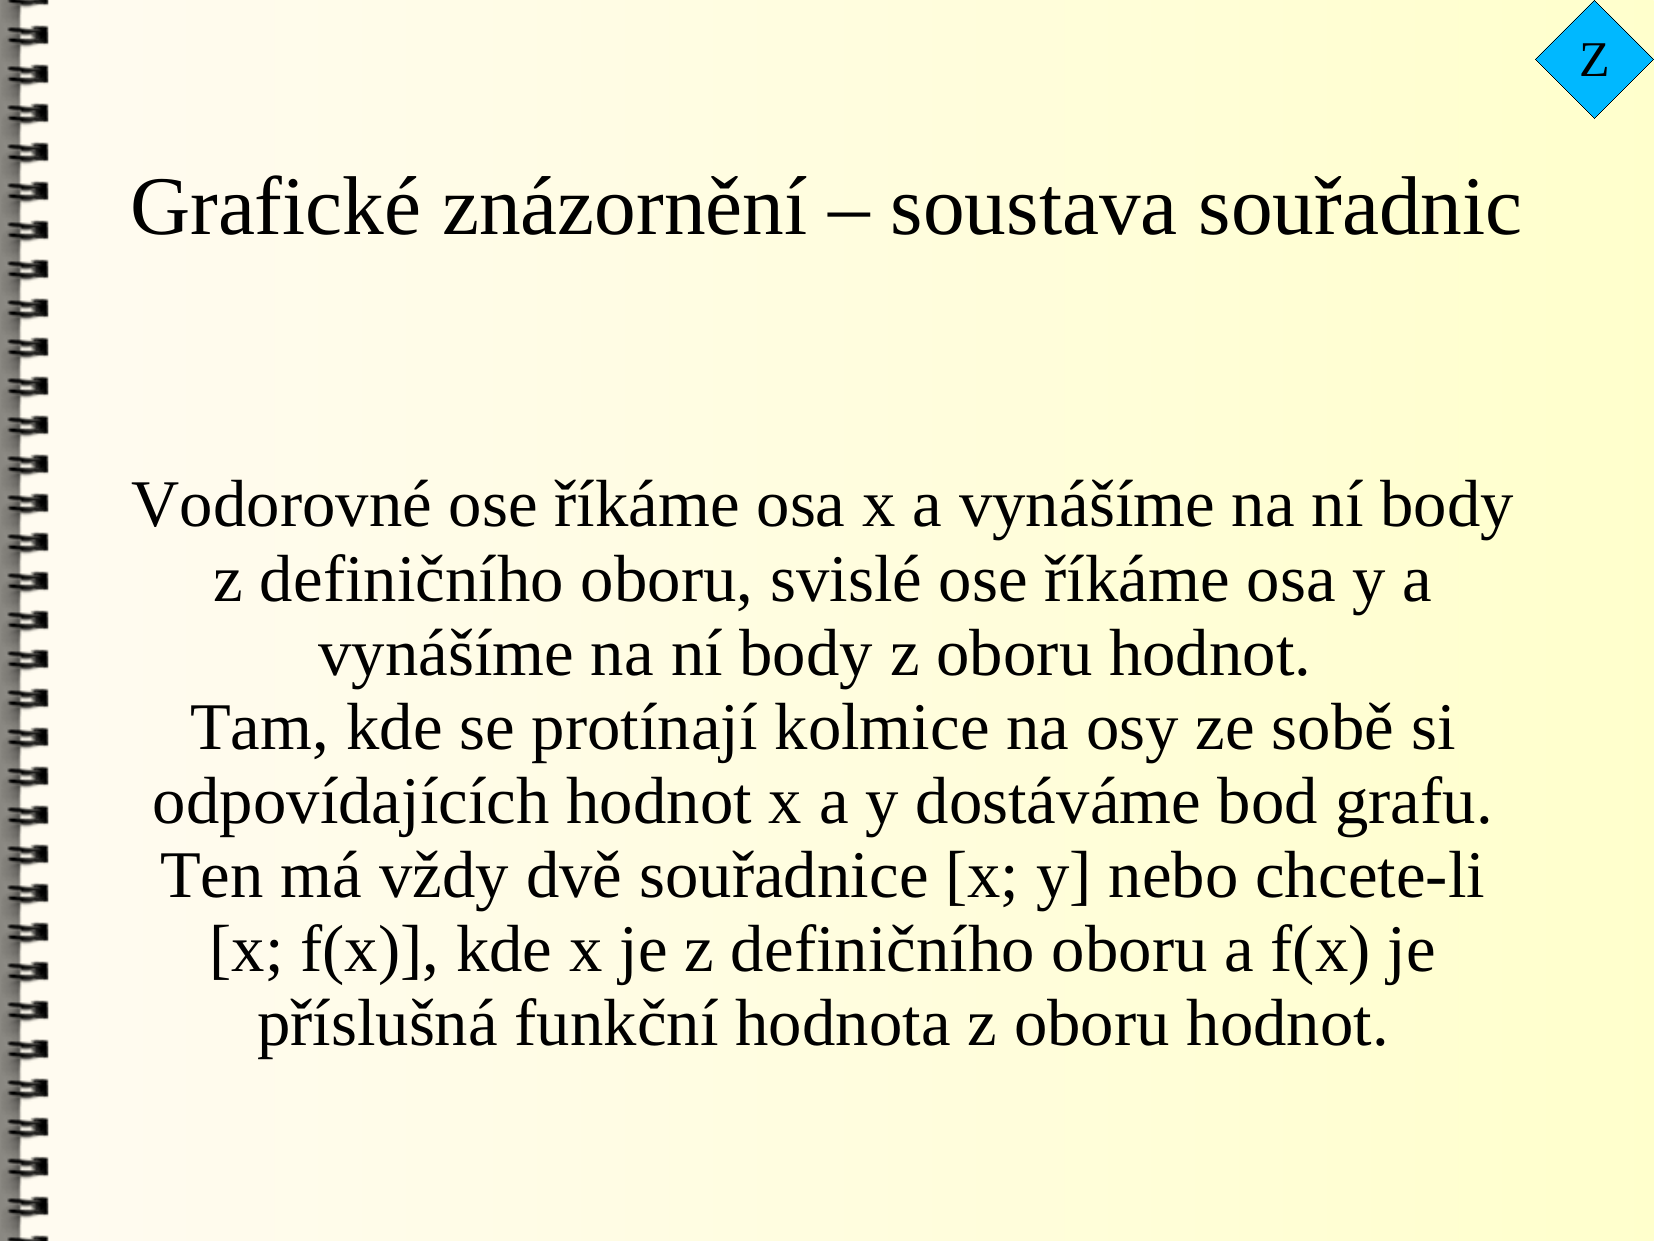

Z
Grafické znázornění – soustava souřadnic
# Vodorovné ose říkáme osa x a vynášíme na ní body z definičního oboru, svislé ose říkáme osa y a vynášíme na ní body z oboru hodnot.
Tam, kde se protínají kolmice na osy ze sobě si odpovídajících hodnot x a y dostáváme bod grafu. Ten má vždy dvě souřadnice [x; y] nebo chcete-li [x; f(x)], kde x je z definičního oboru a f(x) je příslušná funkční hodnota z oboru hodnot.